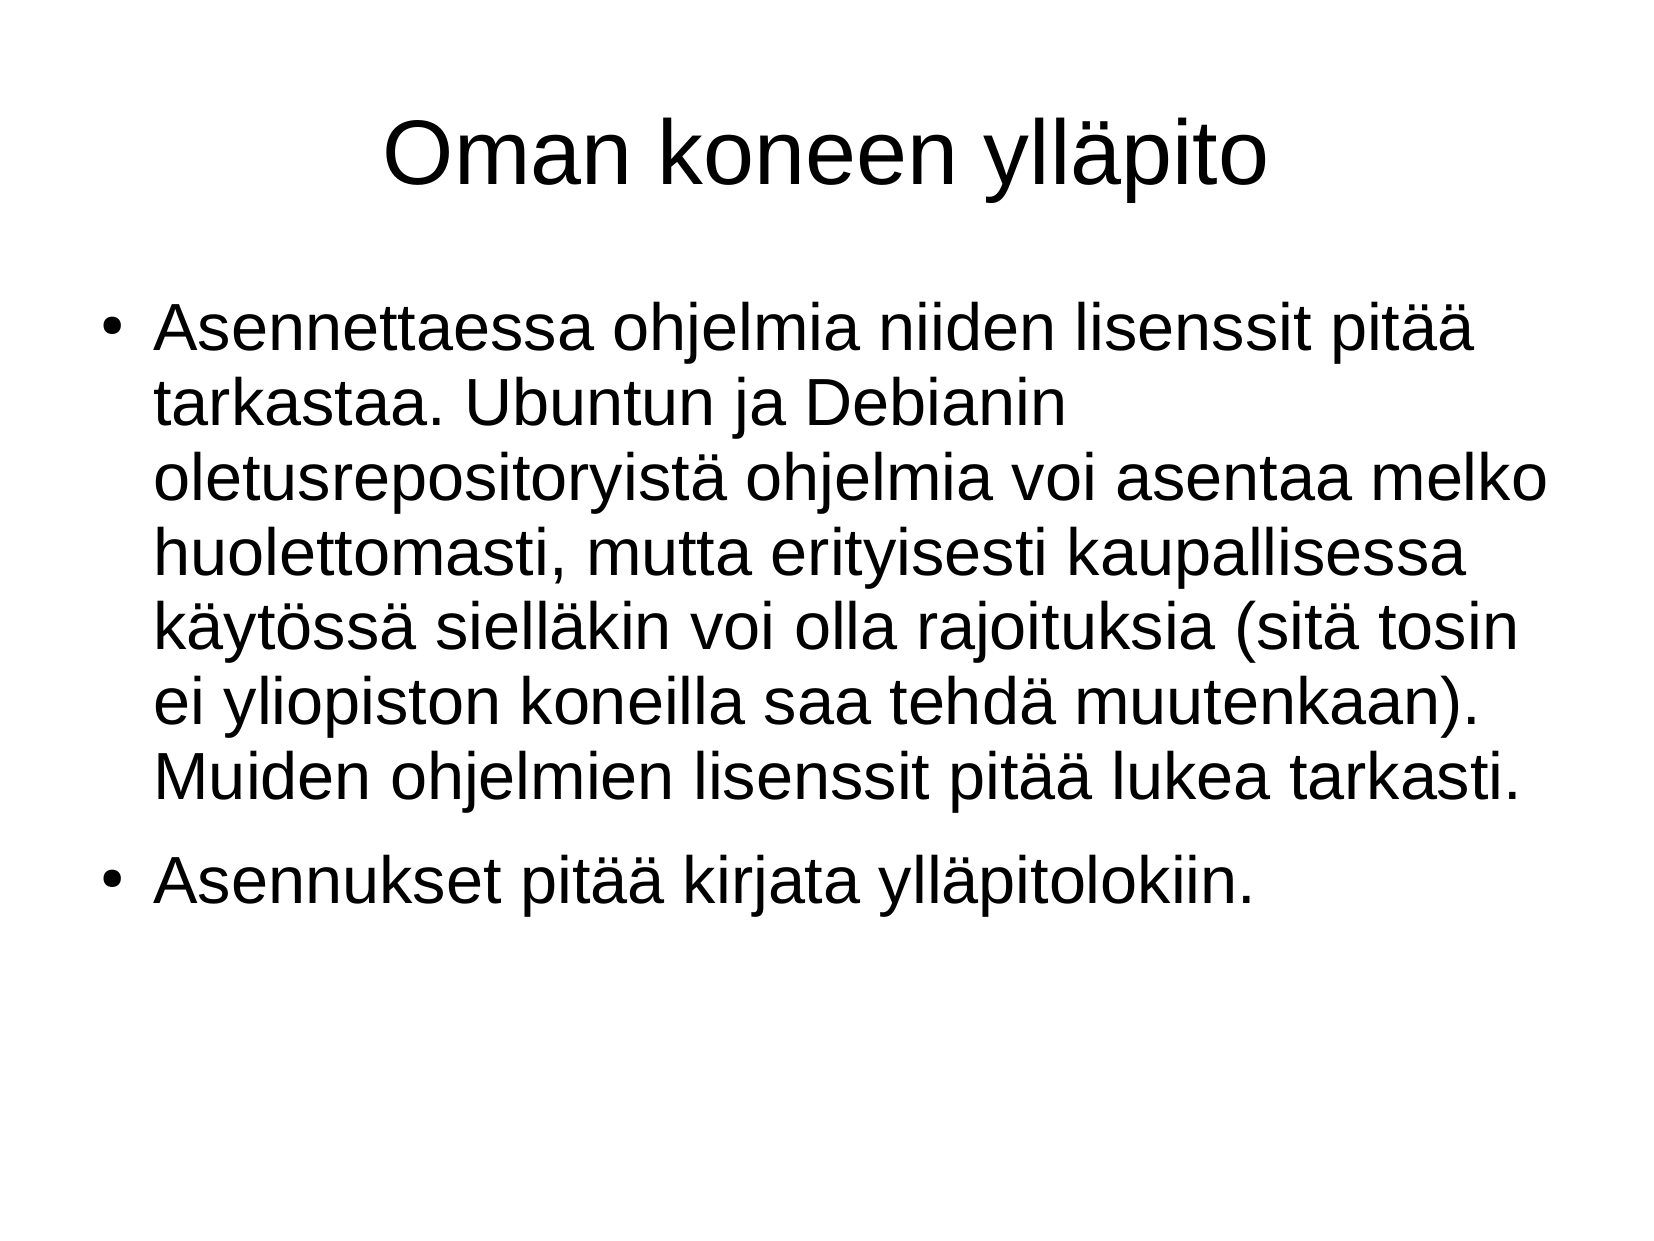

# Oman koneen ylläpito
Asennettaessa ohjelmia niiden lisenssit pitää tarkastaa. Ubuntun ja Debianin oletusrepositoryistä ohjelmia voi asentaa melko huolettomasti, mutta erityisesti kaupallisessa käytössä sielläkin voi olla rajoituksia (sitä tosin ei yliopiston koneilla saa tehdä muutenkaan). Muiden ohjelmien lisenssit pitää lukea tarkasti.
Asennukset pitää kirjata ylläpitolokiin.